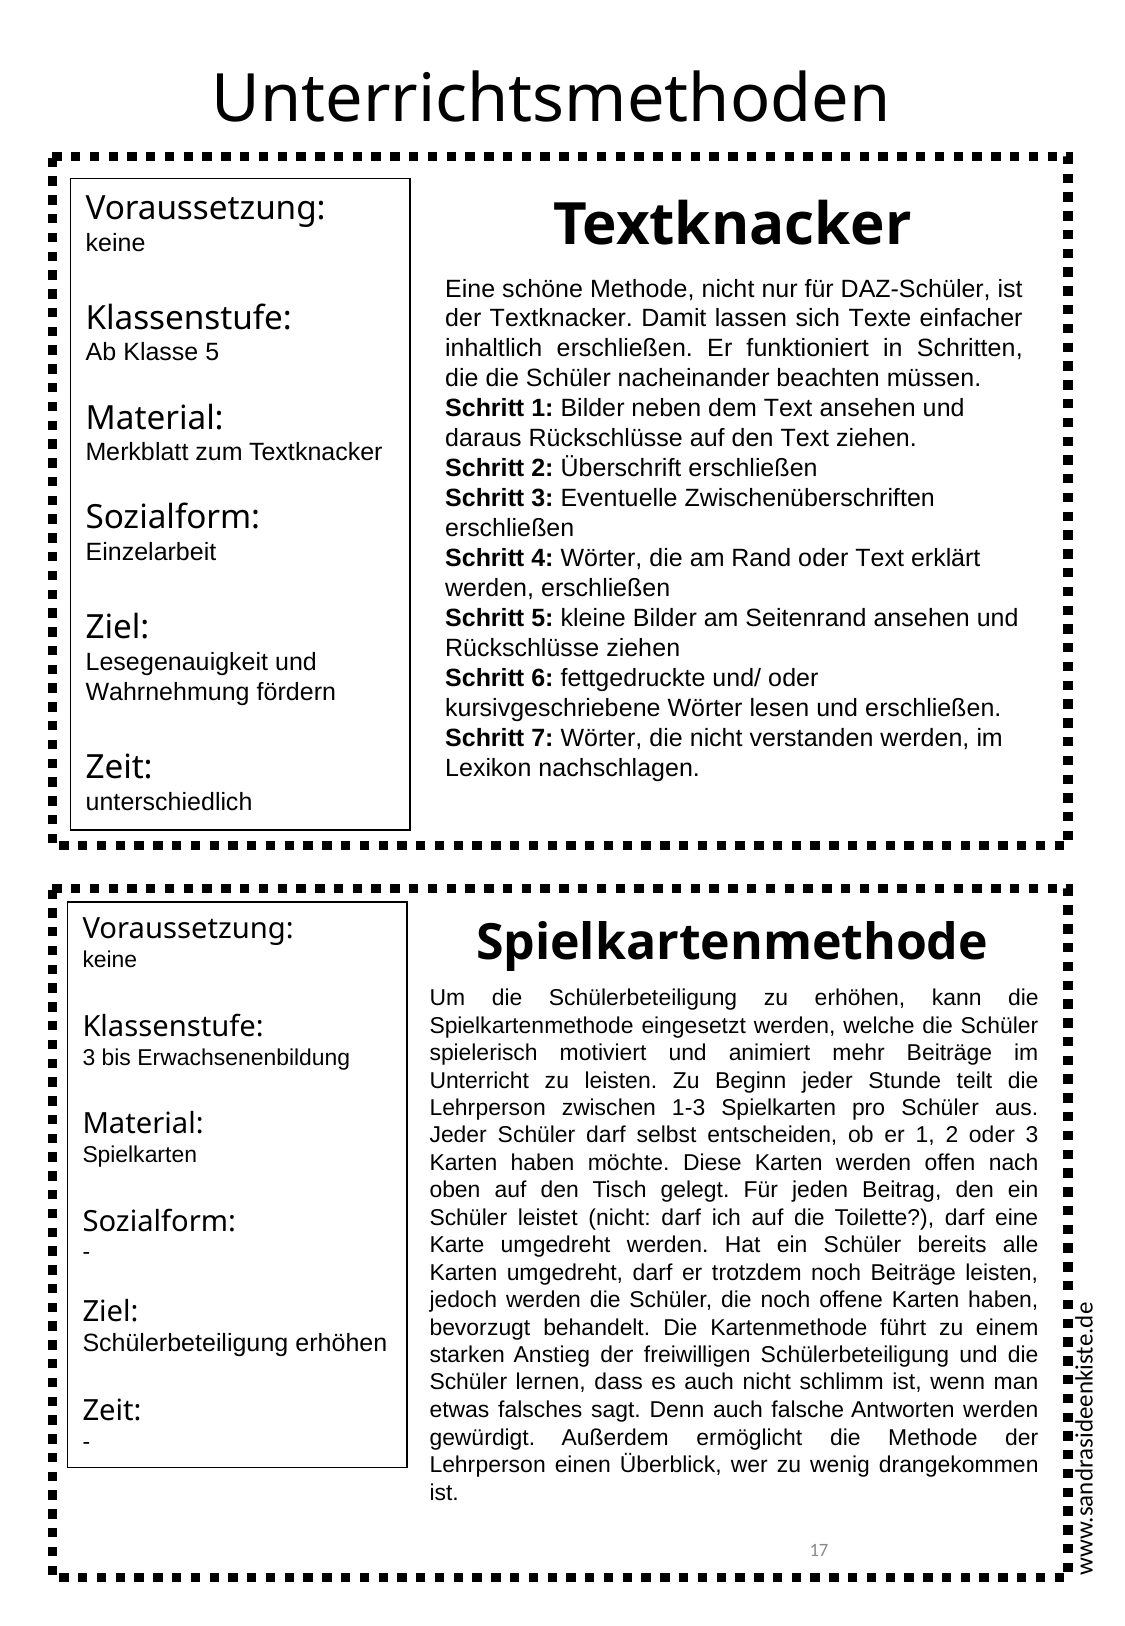

Unterrichtsmethoden
Voraussetzung:
keine
Klassenstufe:
Ab Klasse 5
Material:
Merkblatt zum Textknacker
Sozialform:
Einzelarbeit
Ziel:
Lesegenauigkeit und Wahrnehmung fördern
Zeit:
unterschiedlich
Textknacker
Eine schöne Methode, nicht nur für DAZ-Schüler, ist der Textknacker. Damit lassen sich Texte einfacher inhaltlich erschließen. Er funktioniert in Schritten, die die Schüler nacheinander beachten müssen.
Schritt 1: Bilder neben dem Text ansehen und daraus Rückschlüsse auf den Text ziehen.
Schritt 2: Überschrift erschließen
Schritt 3: Eventuelle Zwischenüberschriften erschließen
Schritt 4: Wörter, die am Rand oder Text erklärt werden, erschließen
Schritt 5: kleine Bilder am Seitenrand ansehen und Rückschlüsse ziehen
Schritt 6: fettgedruckte und/ oder kursivgeschriebene Wörter lesen und erschließen.
Schritt 7: Wörter, die nicht verstanden werden, im Lexikon nachschlagen.
Voraussetzung:
keine
Klassenstufe:
3 bis Erwachsenenbildung
Material:
Spielkarten
Sozialform:
-
Ziel:
Schülerbeteiligung erhöhen
Zeit:
-
Spielkartenmethode
Um die Schülerbeteiligung zu erhöhen, kann die Spielkartenmethode eingesetzt werden, welche die Schüler spielerisch motiviert und animiert mehr Beiträge im Unterricht zu leisten. Zu Beginn jeder Stunde teilt die Lehrperson zwischen 1-3 Spielkarten pro Schüler aus. Jeder Schüler darf selbst entscheiden, ob er 1, 2 oder 3 Karten haben möchte. Diese Karten werden offen nach oben auf den Tisch gelegt. Für jeden Beitrag, den ein Schüler leistet (nicht: darf ich auf die Toilette?), darf eine Karte umgedreht werden. Hat ein Schüler bereits alle Karten umgedreht, darf er trotzdem noch Beiträge leisten, jedoch werden die Schüler, die noch offene Karten haben, bevorzugt behandelt. Die Kartenmethode führt zu einem starken Anstieg der freiwilligen Schülerbeteiligung und die Schüler lernen, dass es auch nicht schlimm ist, wenn man etwas falsches sagt. Denn auch falsche Antworten werden gewürdigt. Außerdem ermöglicht die Methode der Lehrperson einen Überblick, wer zu wenig drangekommen ist.
www.sandrasideenkiste.de